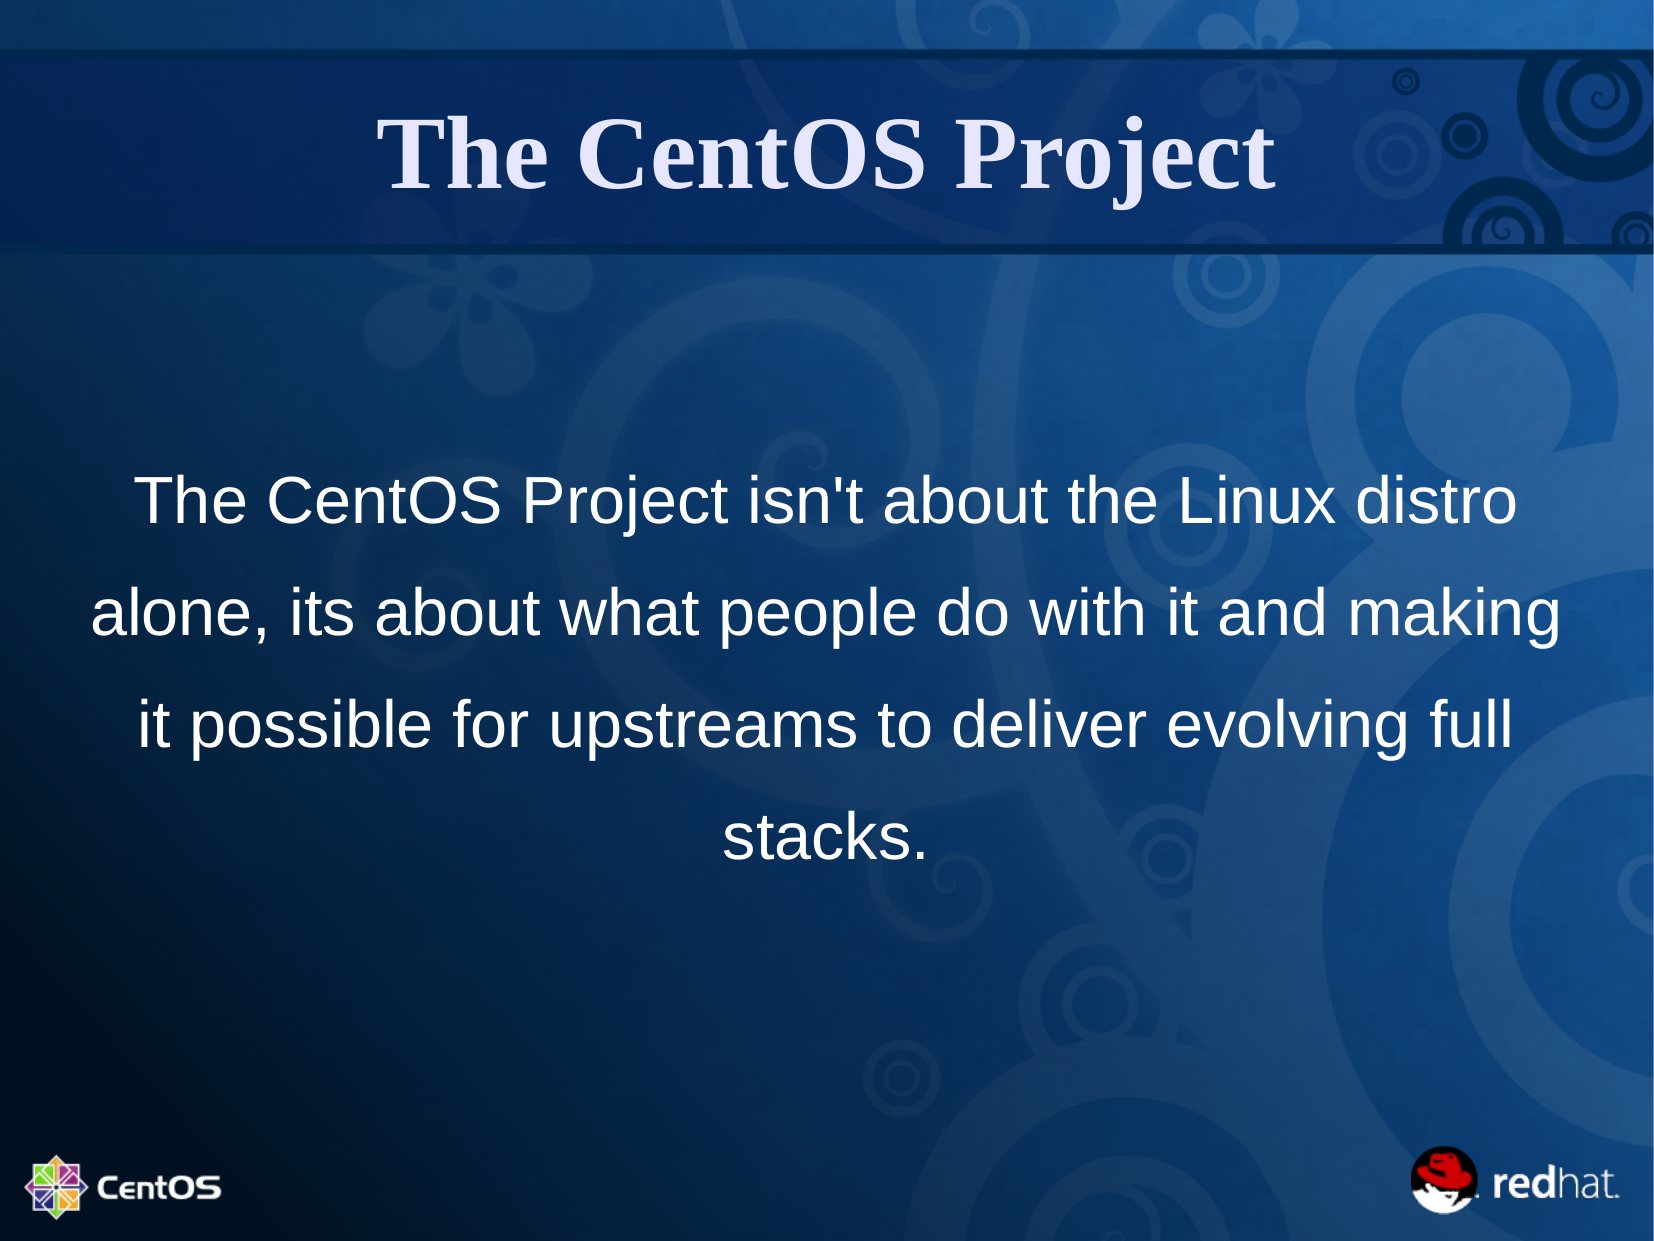

# The CentOS Project
The CentOS Project isn't about the Linux distro alone, its about what people do with it and making it possible for upstreams to deliver evolving full stacks.